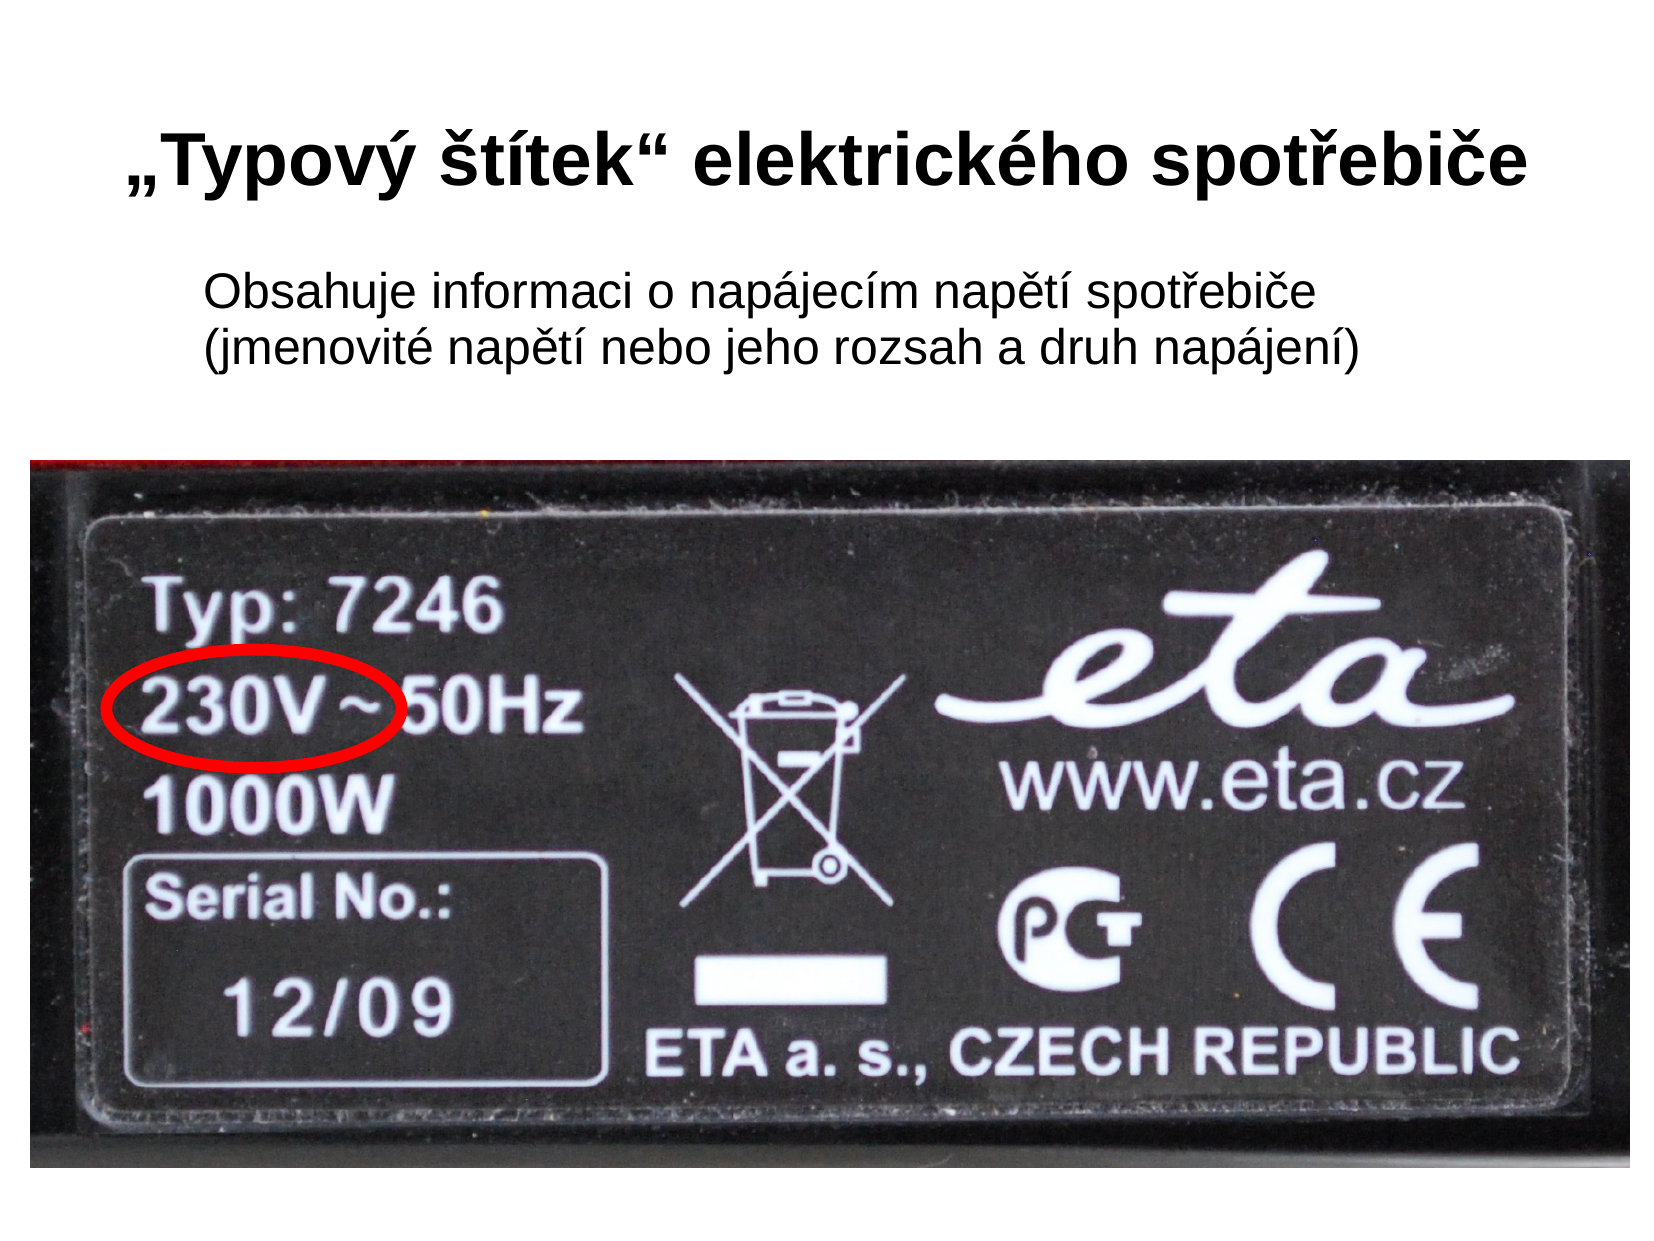

# „Typový štítek“ elektrického spotřebiče
Obsahuje informaci o napájecím napětí spotřebiče (jmenovité napětí nebo jeho rozsah a druh napájení)